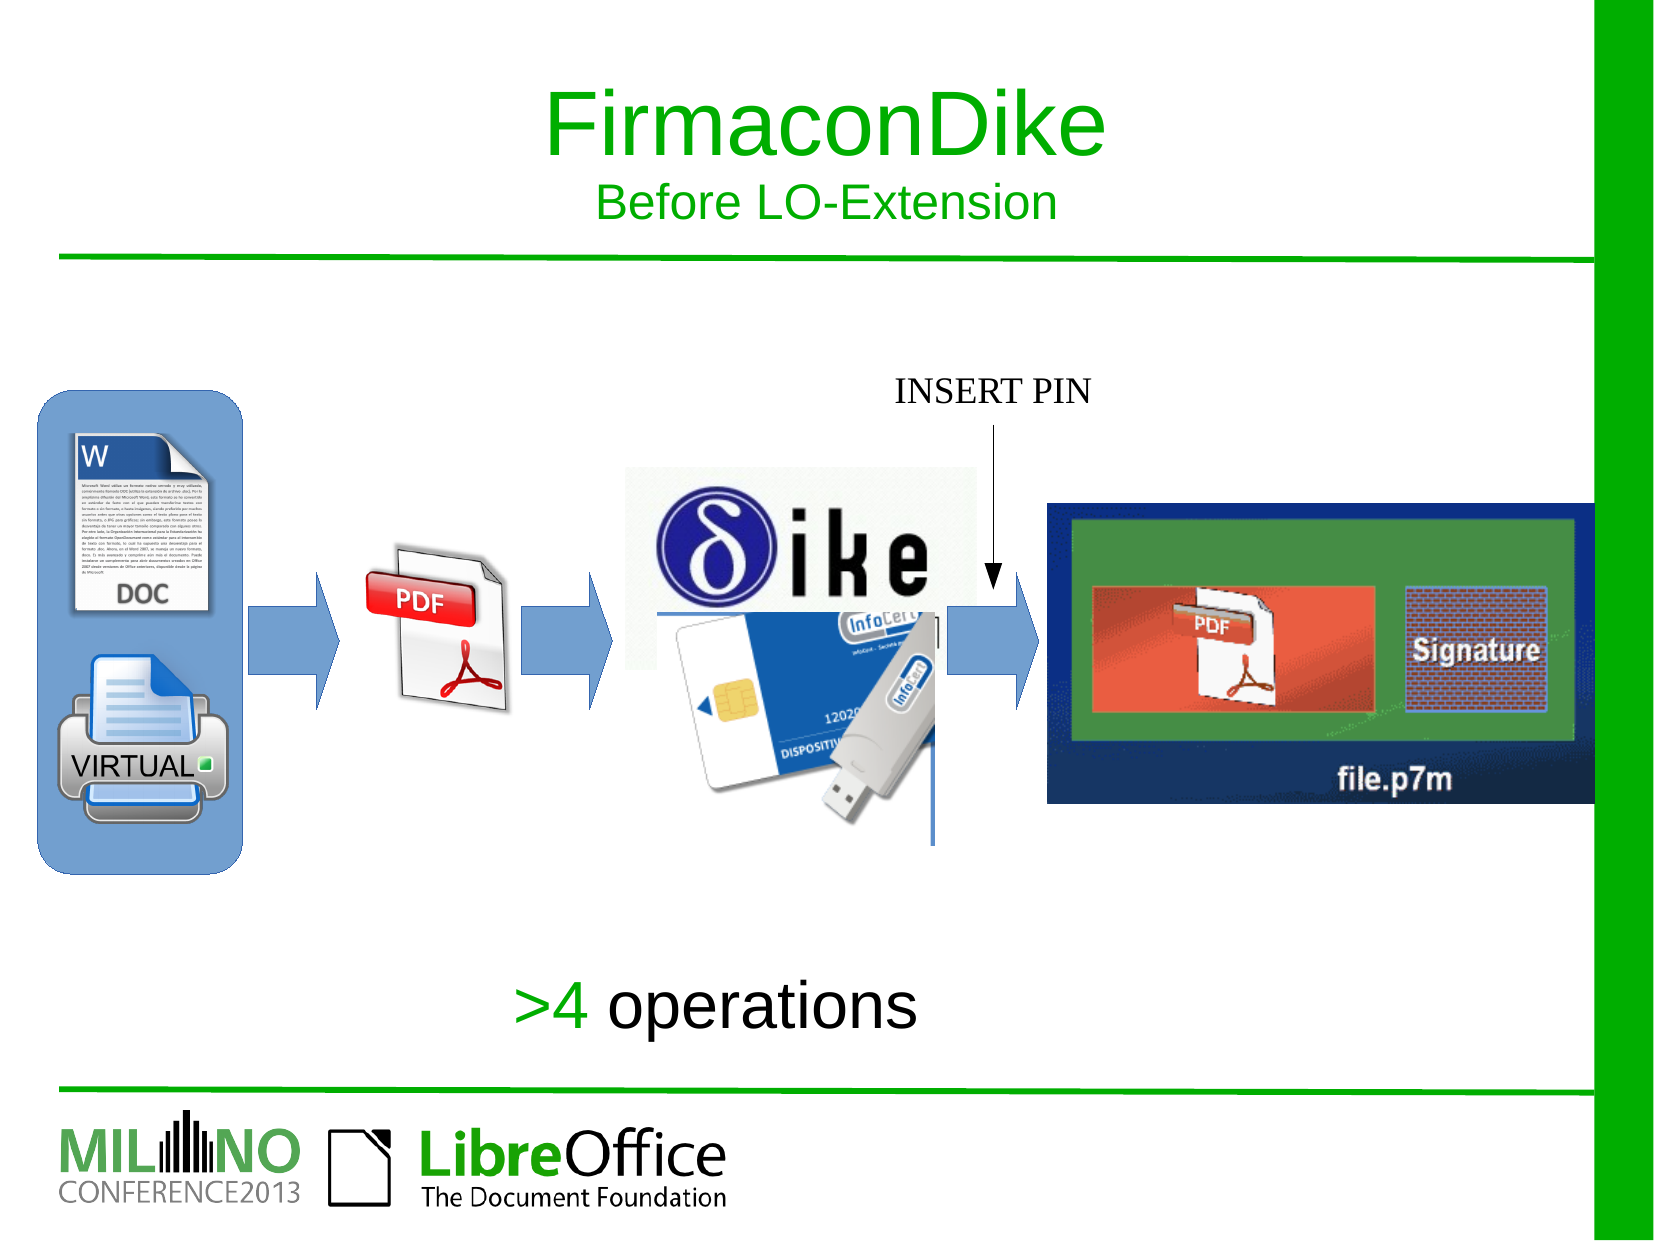

# FirmaconDike Before LO-Extension
INSERT PIN
>4 operations